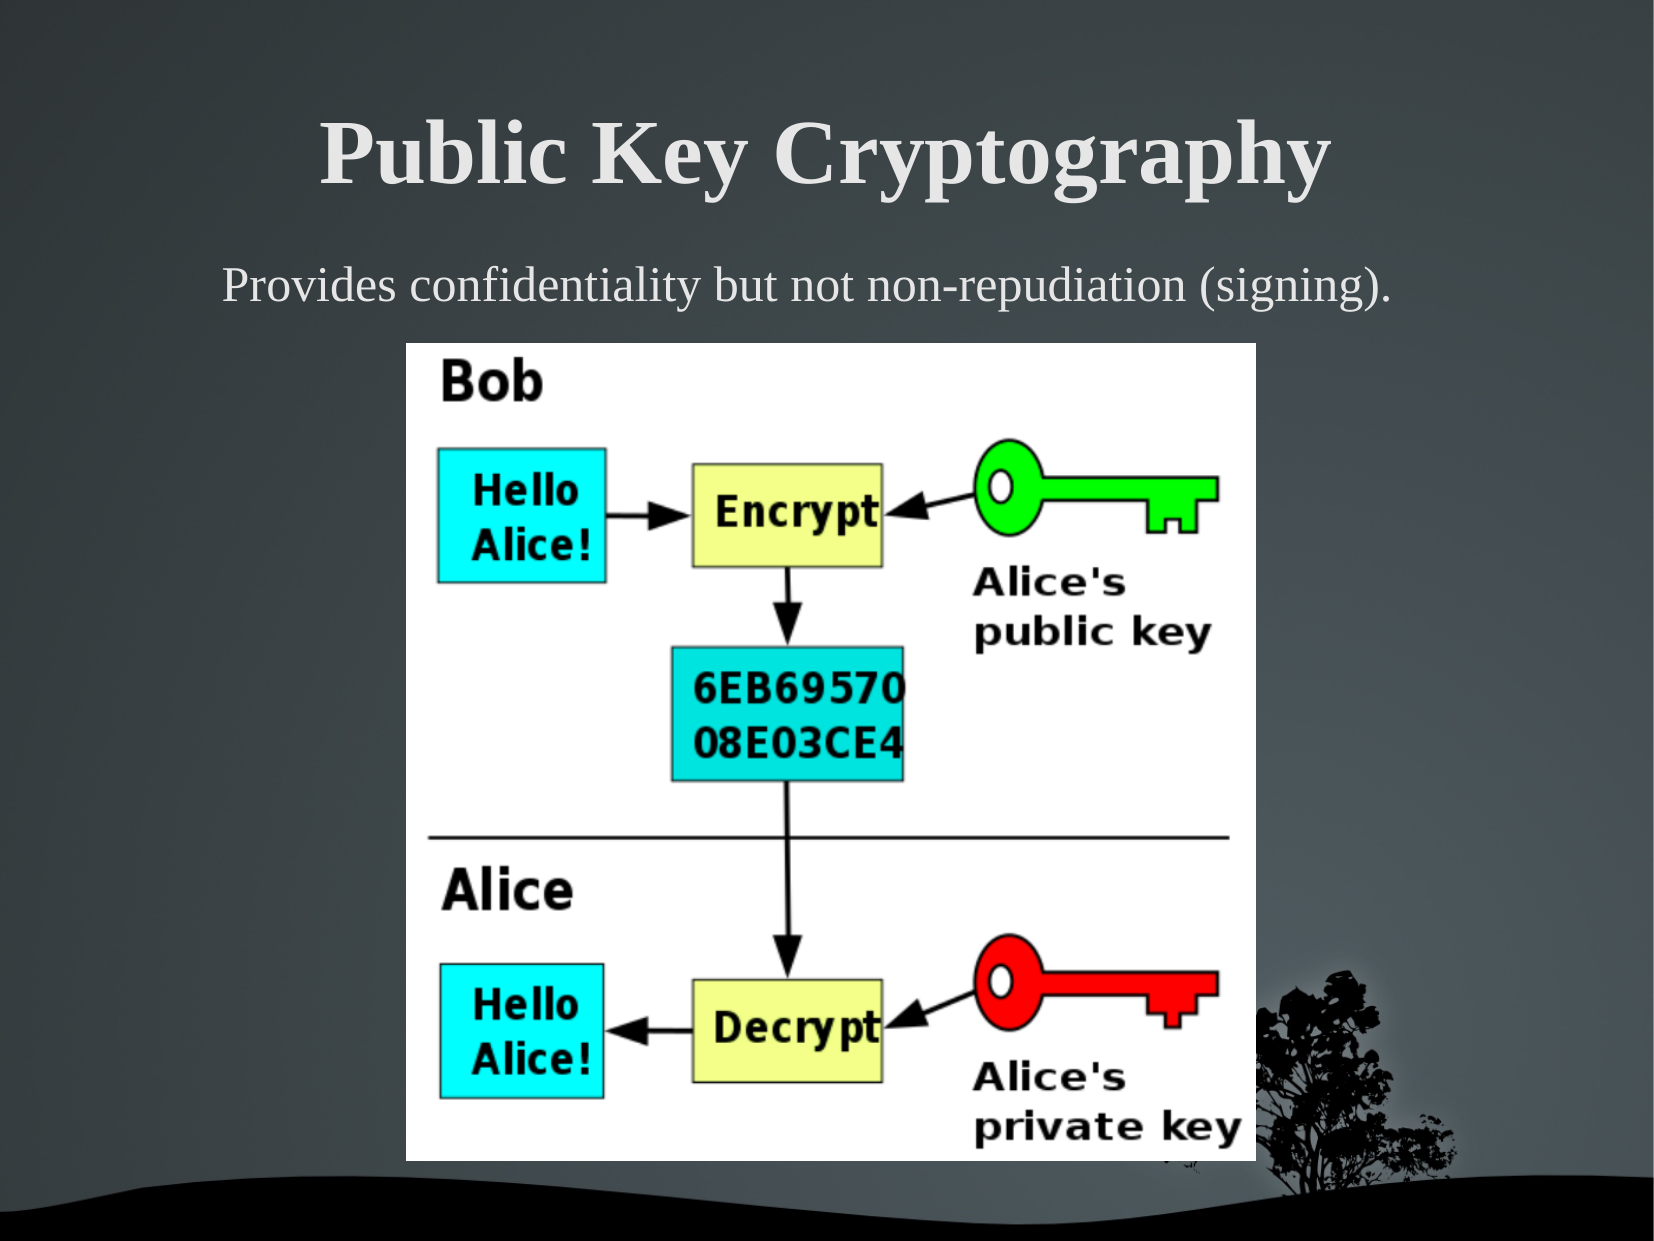

# Public Key Cryptography
Provides confidentiality but not non-repudiation (signing).